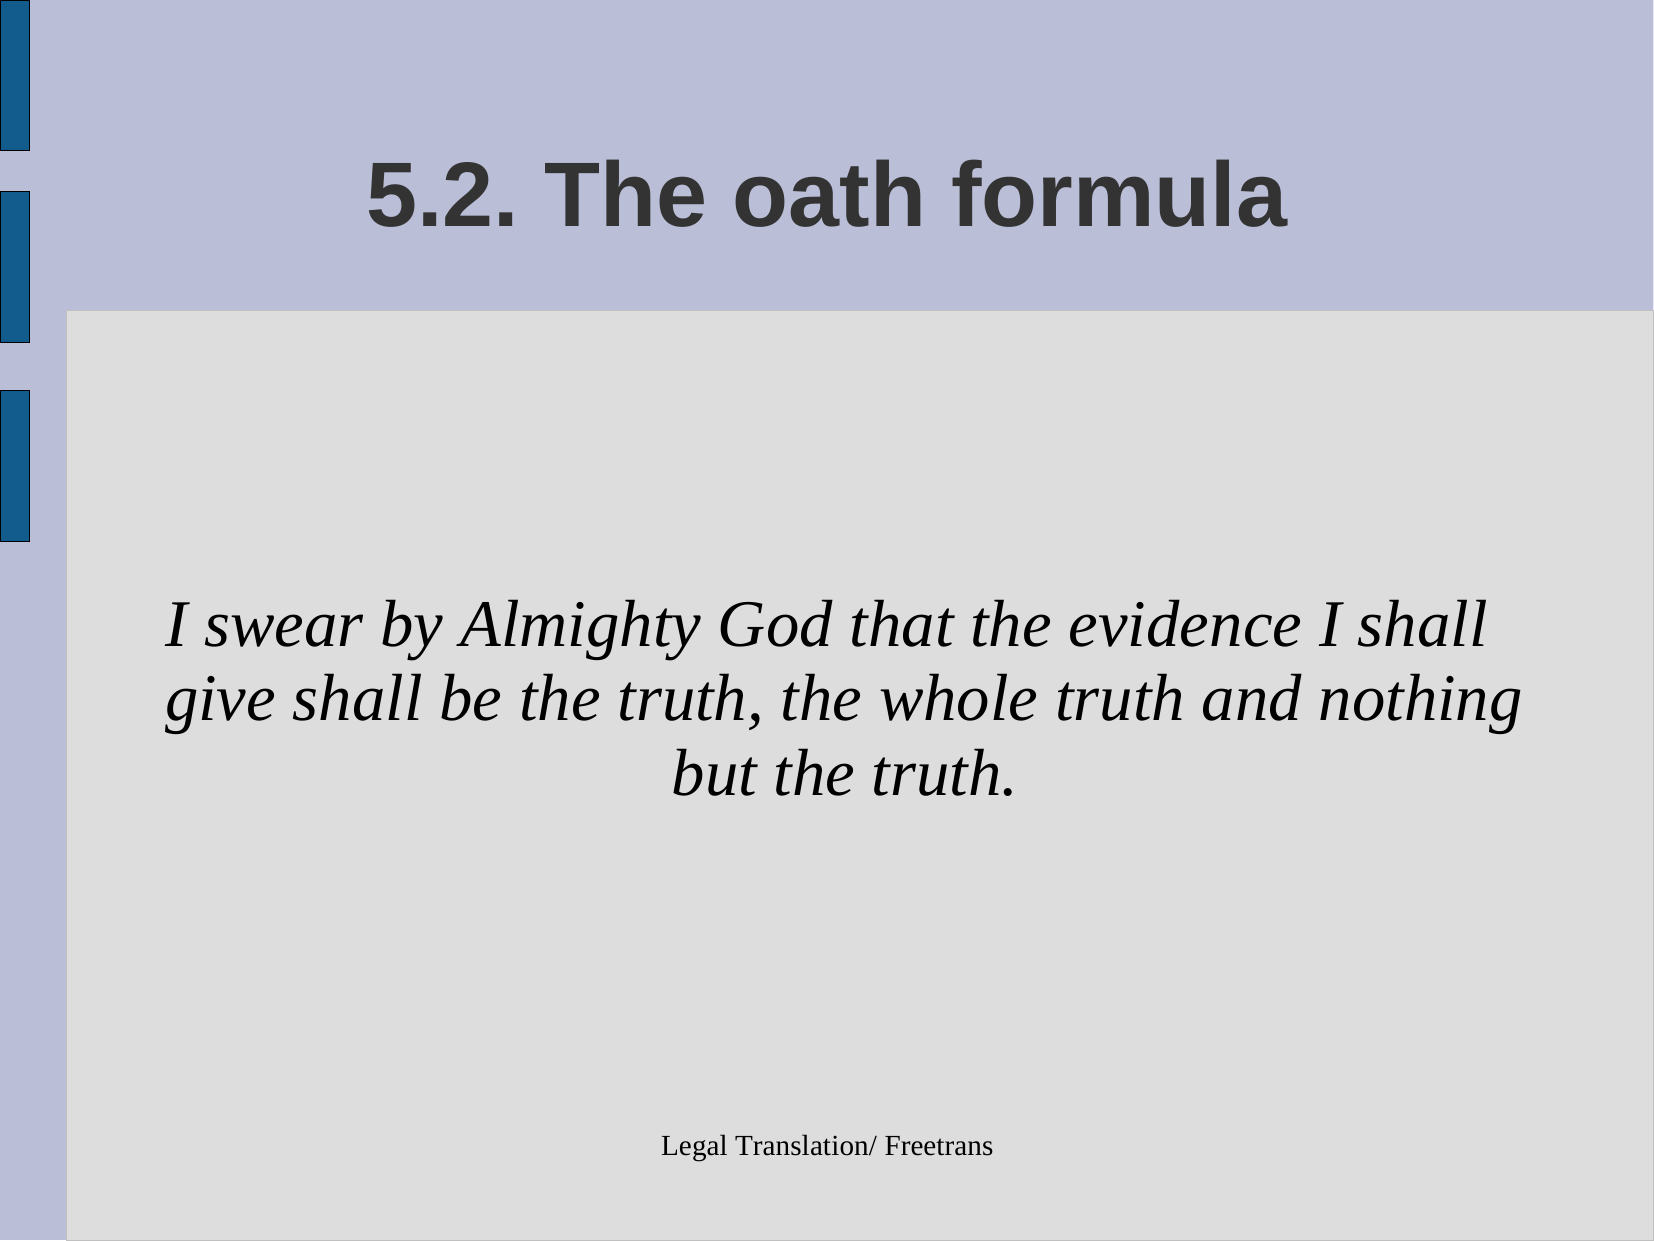

5.2. The oath formula
# I swear by Almighty God that the evidence I shall give shall be the truth, the whole truth and nothing but the truth.
Legal Translation/ Freetrans